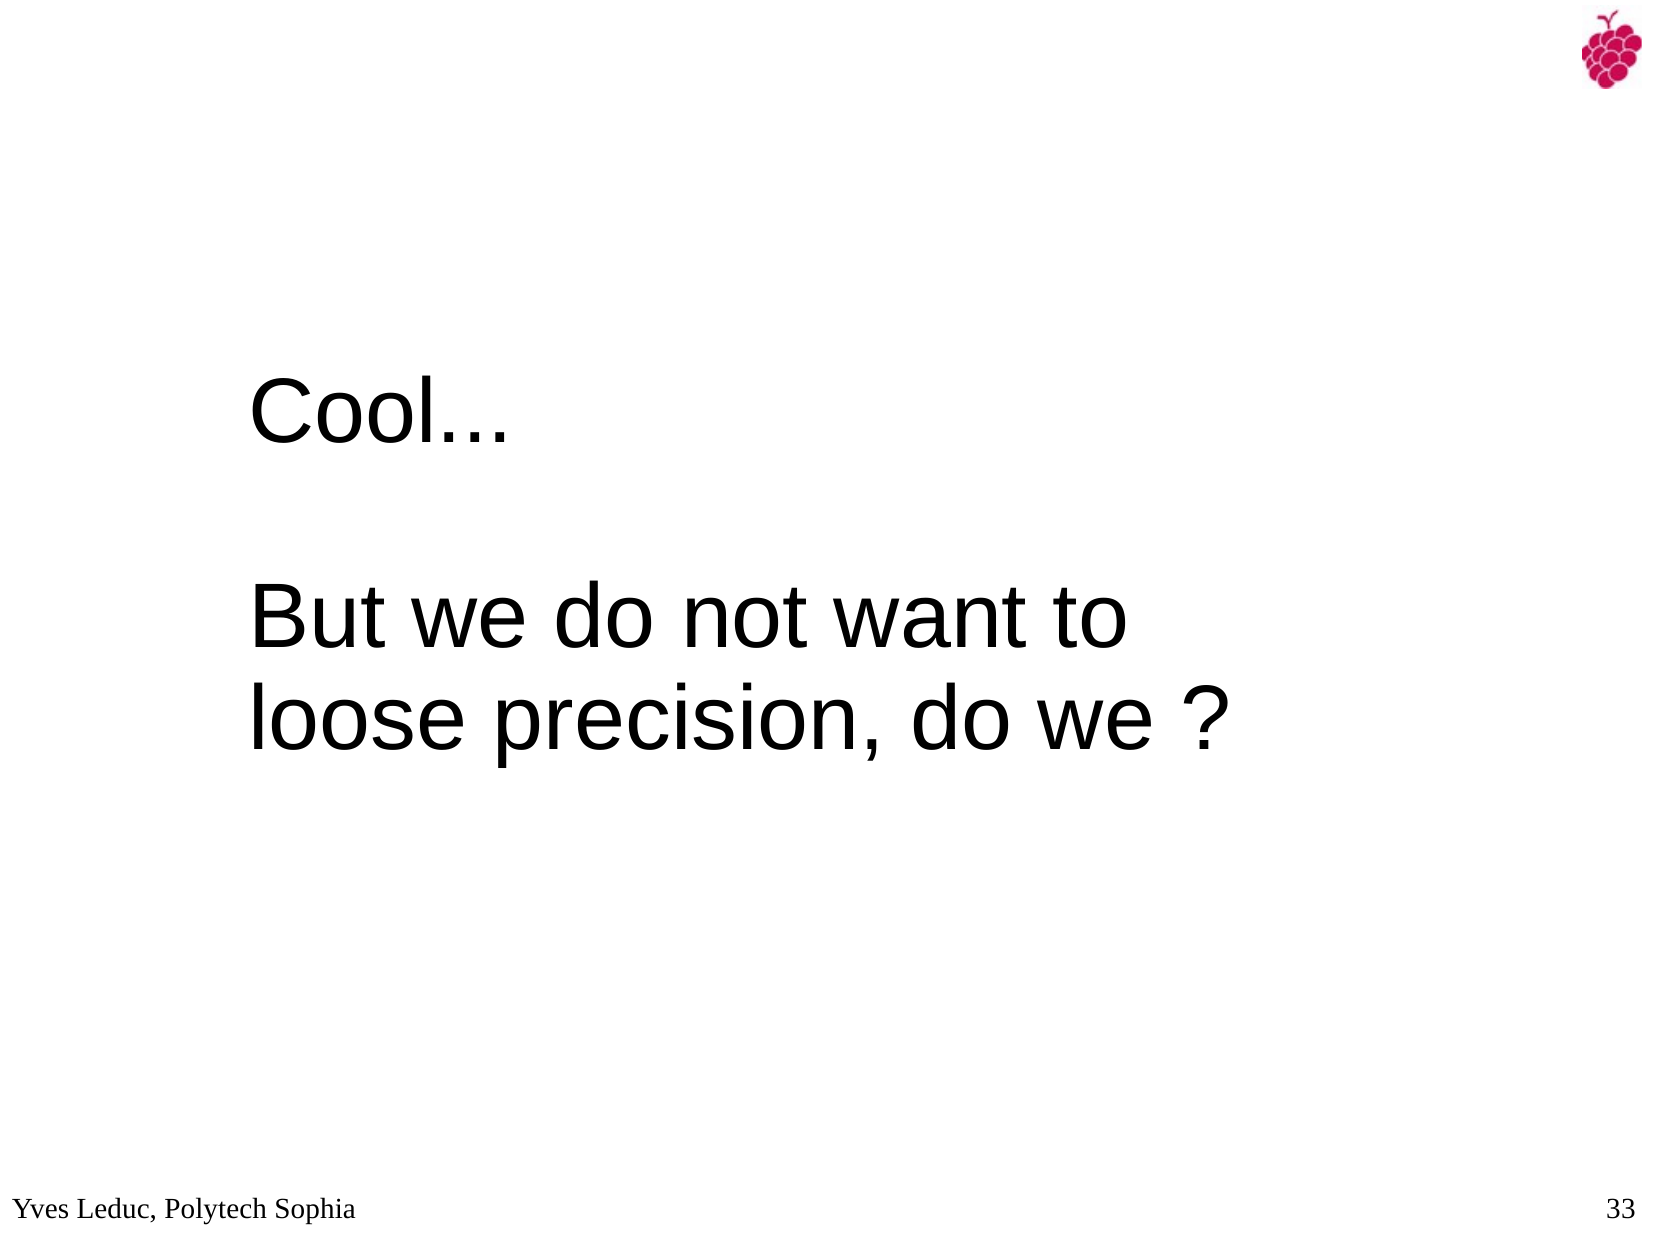

# Cool... But we do not want to loose precision, do we ?
Yves Leduc, Polytech Sophia
33